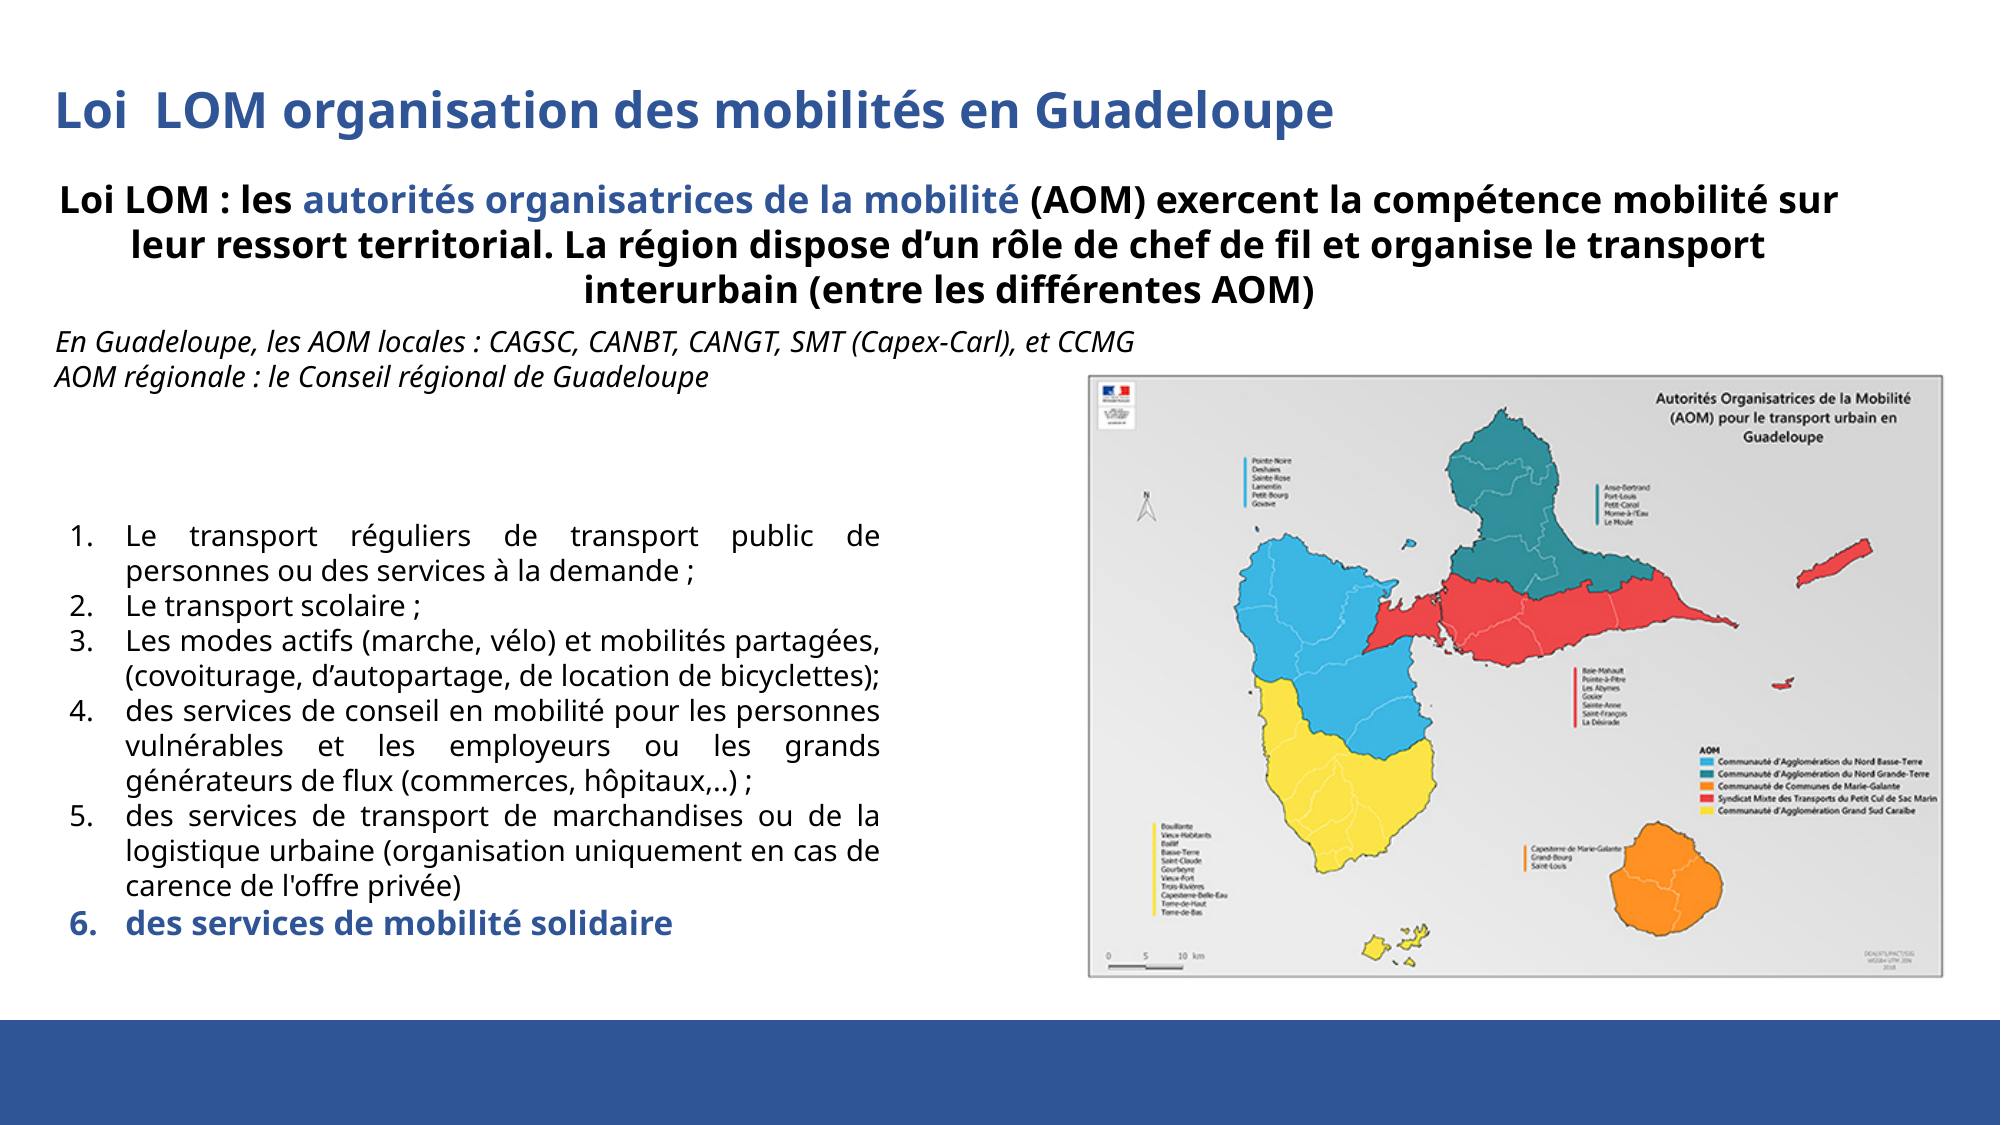

Loi LOM organisation des mobilités en Guadeloupe
Loi LOM : les autorités organisatrices de la mobilité (AOM) exercent la compétence mobilité sur leur ressort territorial. La région dispose d’un rôle de chef de fil et organise le transport interurbain (entre les différentes AOM)
En Guadeloupe, les AOM locales : CAGSC, CANBT, CANGT, SMT (Capex-Carl), et CCMG
AOM régionale : le Conseil régional de Guadeloupe
Le transport réguliers de transport public de personnes ou des services à la demande ;
Le transport scolaire ;
Les modes actifs (marche, vélo) et mobilités partagées, (covoiturage, d’autopartage, de location de bicyclettes);
des services de conseil en mobilité pour les personnes vulnérables et les employeurs ou les grands générateurs de flux (commerces, hôpitaux,..) ;
des services de transport de marchandises ou de la logistique urbaine (organisation uniquement en cas de carence de l'offre privée)
des services de mobilité solidaire